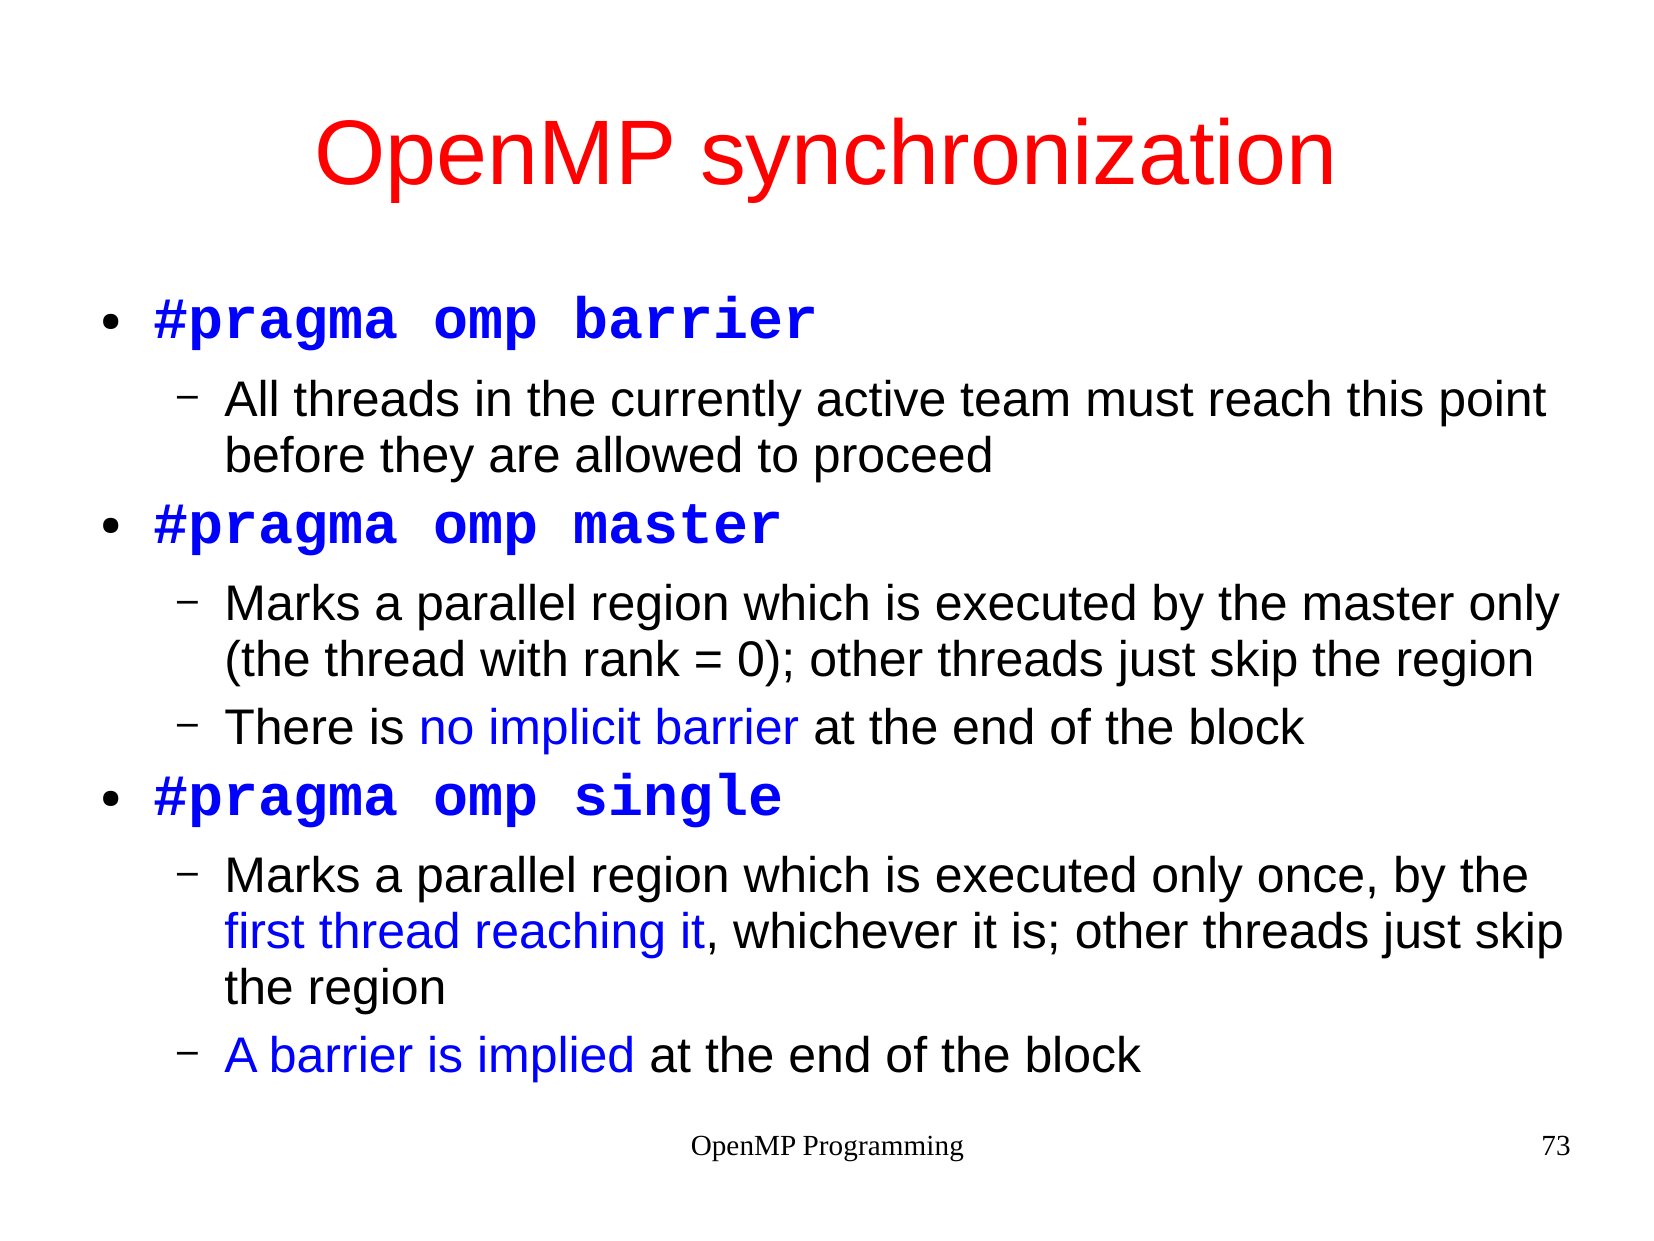

# OpenMP synchronization
#pragma omp barrier
All threads in the currently active team must reach this point before they are allowed to proceed
#pragma omp master
Marks a parallel region which is executed by the master only (the thread with rank = 0); other threads just skip the region
There is no implicit barrier at the end of the block
#pragma omp single
Marks a parallel region which is executed only once, by the first thread reaching it, whichever it is; other threads just skip the region
A barrier is implied at the end of the block
OpenMP Programming
73